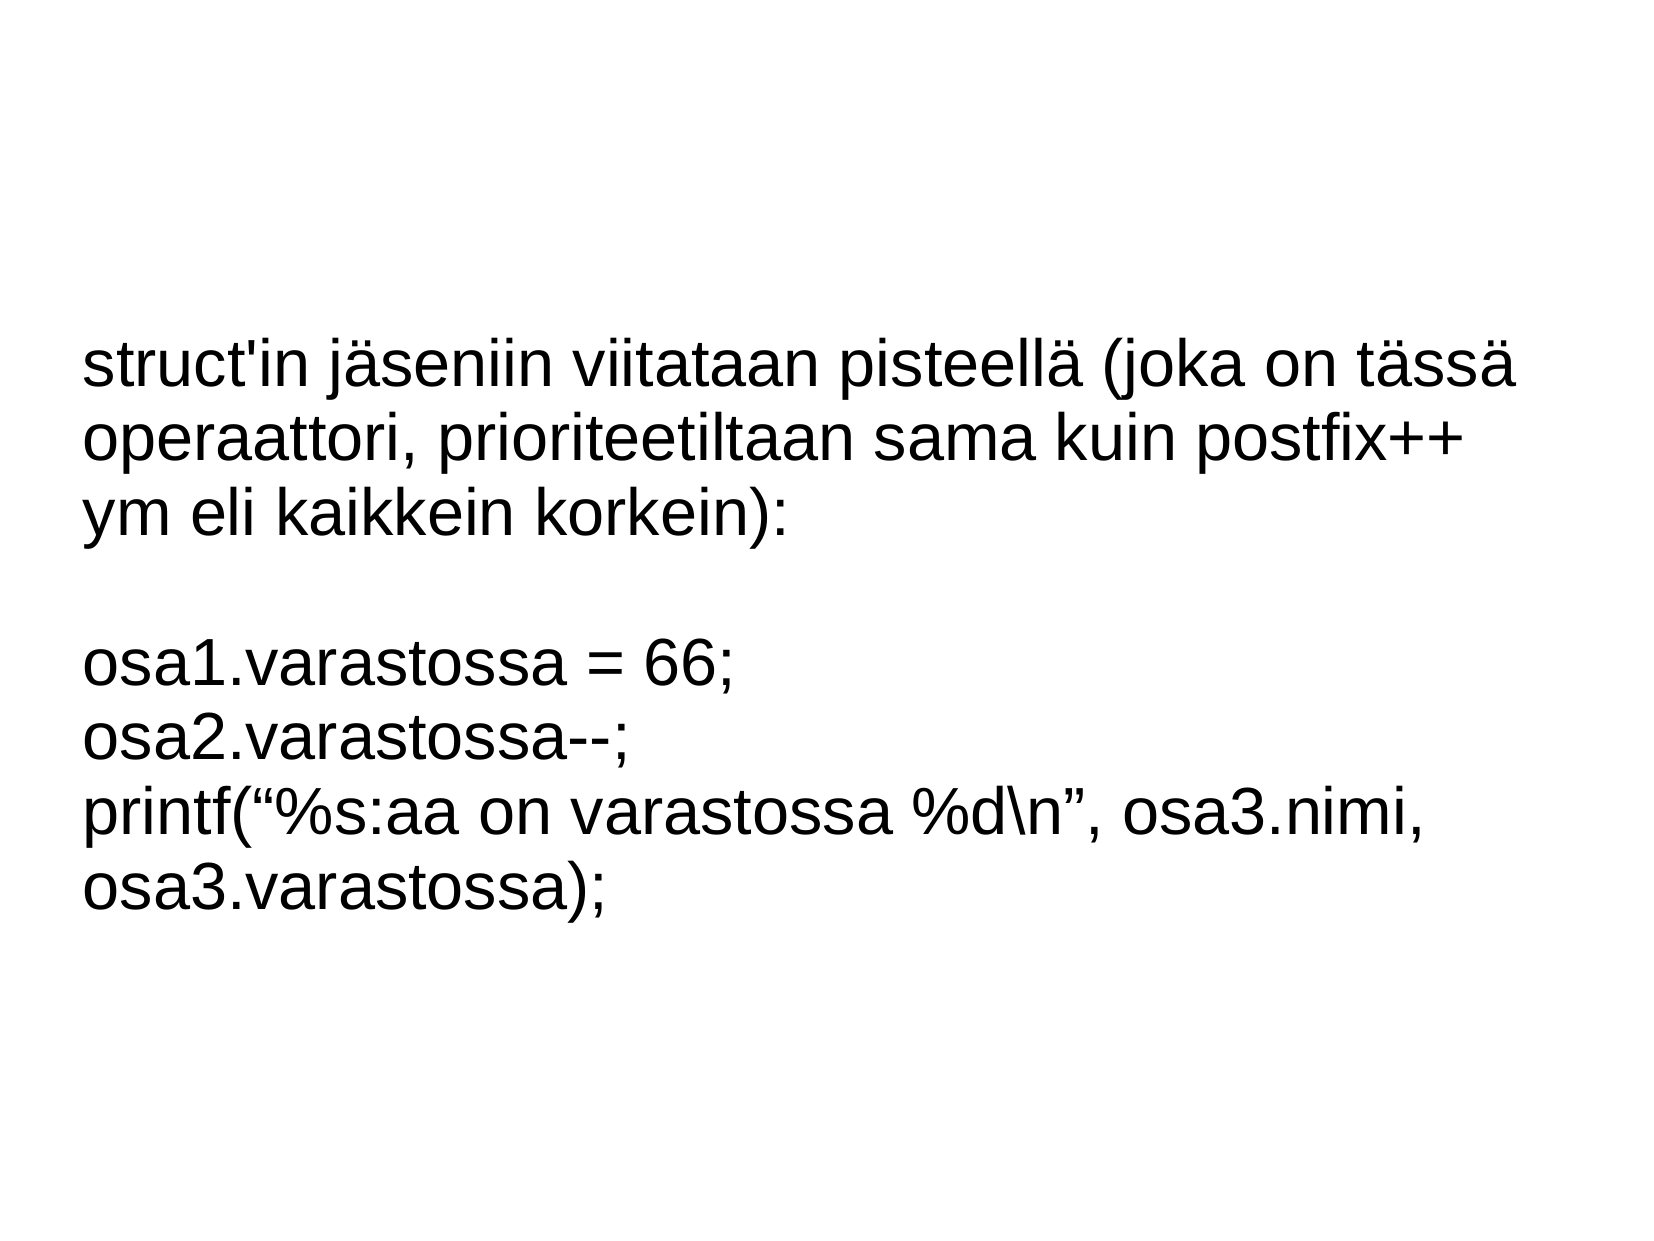

struct'in jäseniin viitataan pisteellä (joka on tässä operaattori, prioriteetiltaan sama kuin postfix++ ym eli kaikkein korkein):
osa1.varastossa = 66;
osa2.varastossa--;
printf(“%s:aa on varastossa %d\n”, osa3.nimi,
osa3.varastossa);